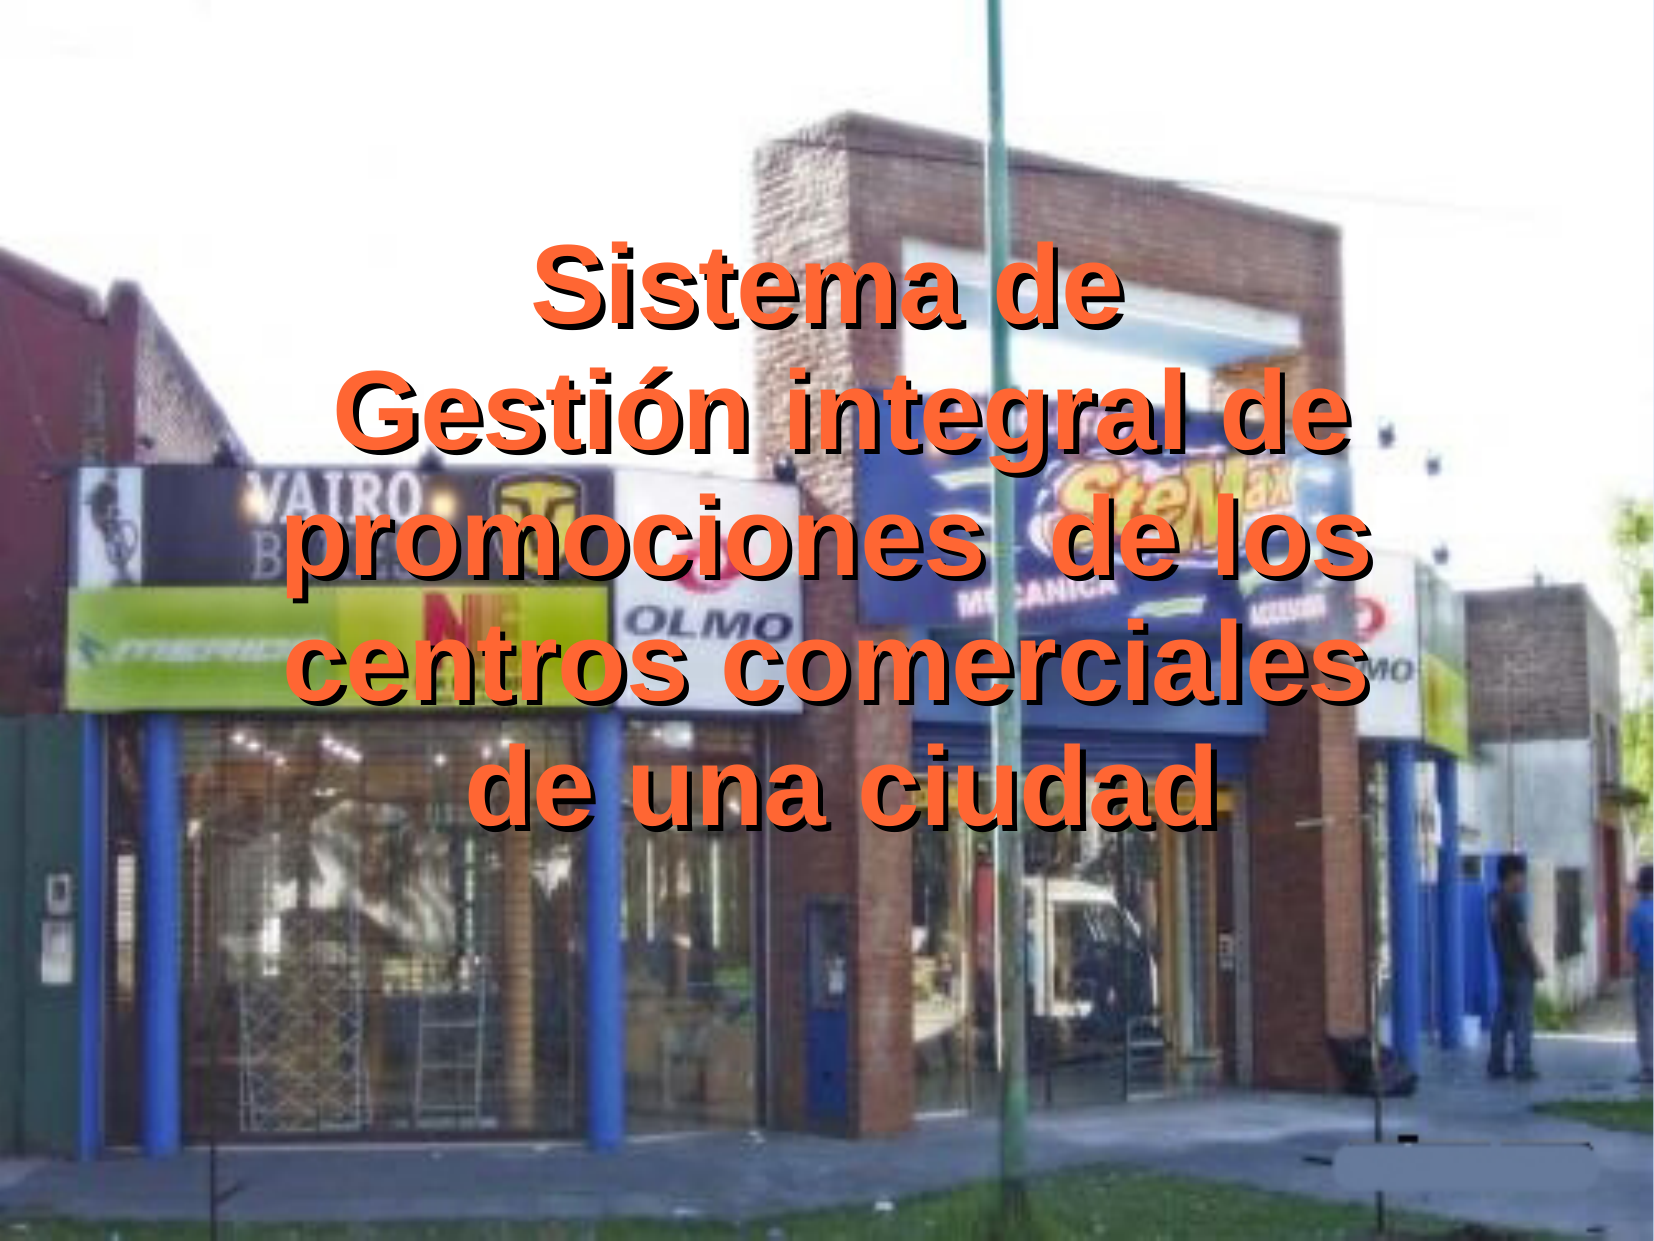

# Sistema de
 Gestión integral de promociones de los centros comerciales
 de una ciudad